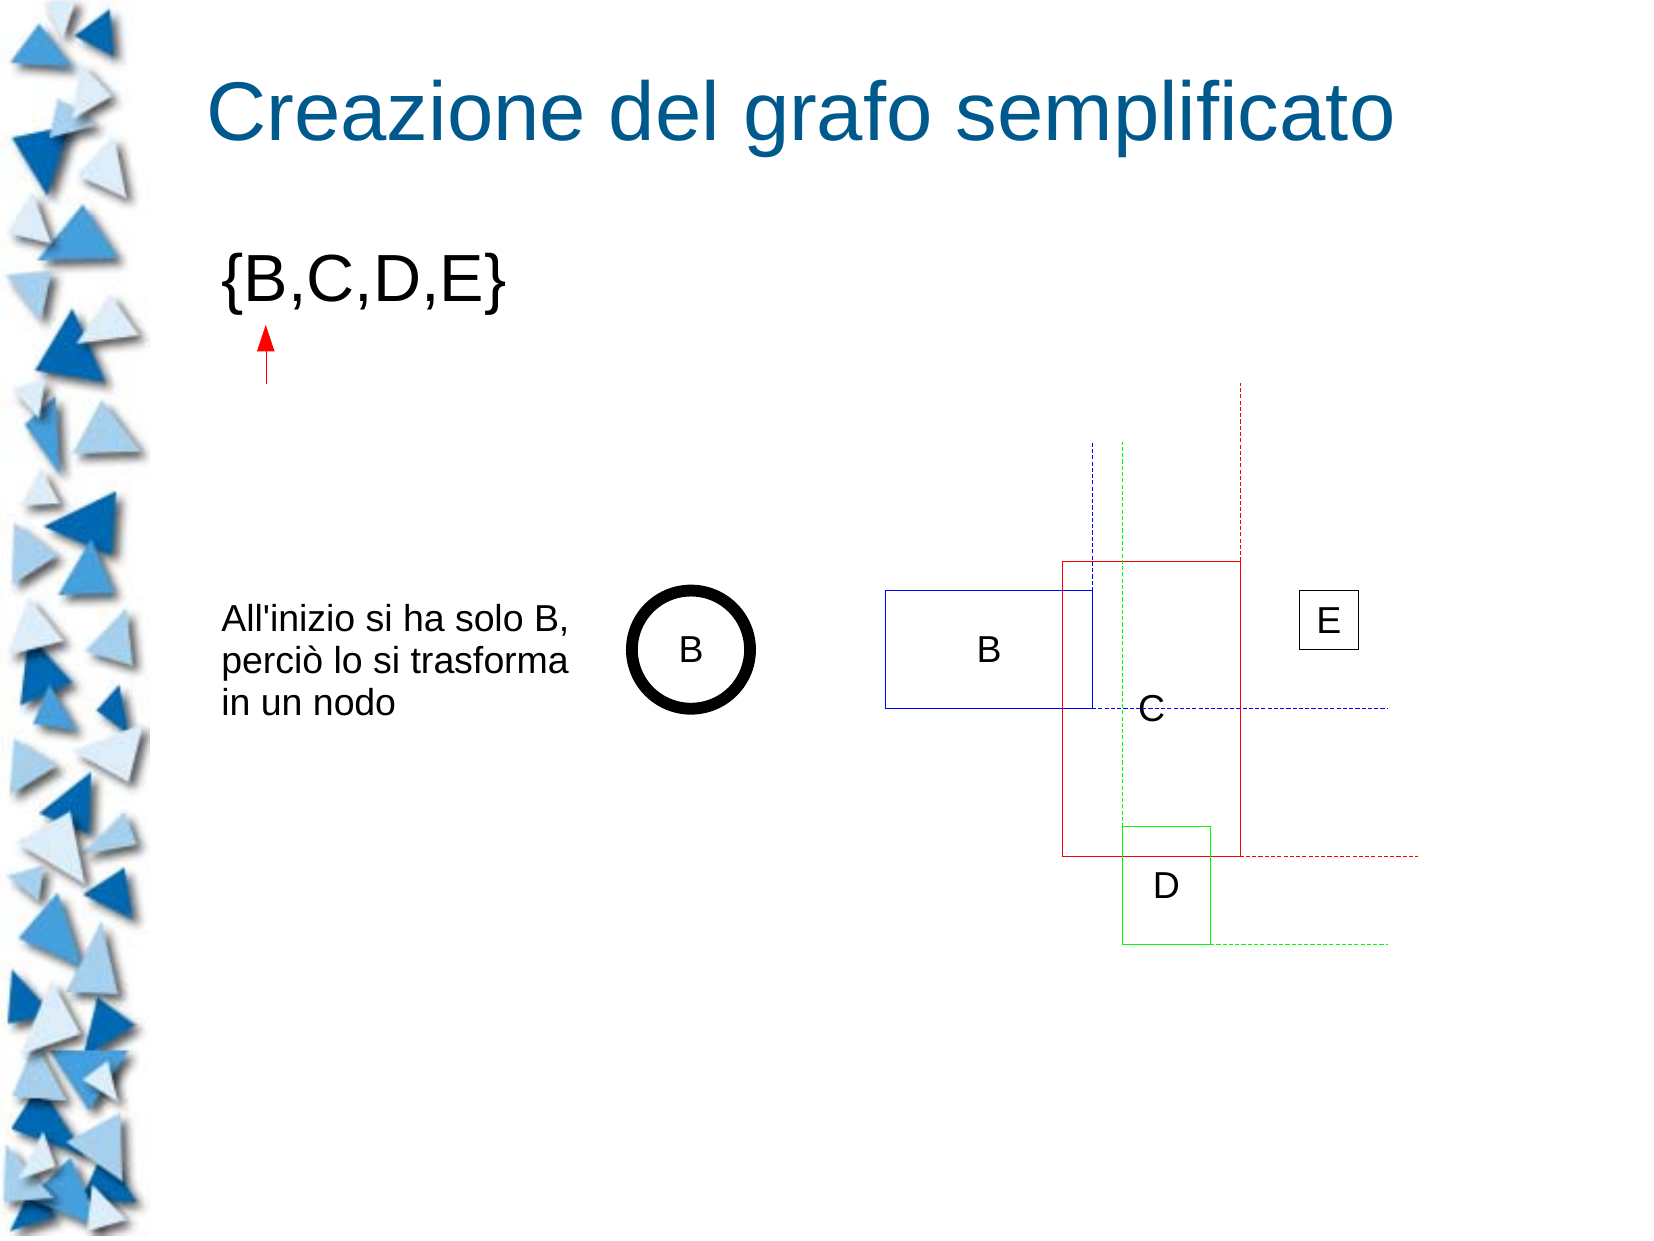

# Creazione del grafo semplificato
{B,C,D,E}
C
All'inizio si ha solo B, perciò lo si trasforma in un nodo
B
B
E
D